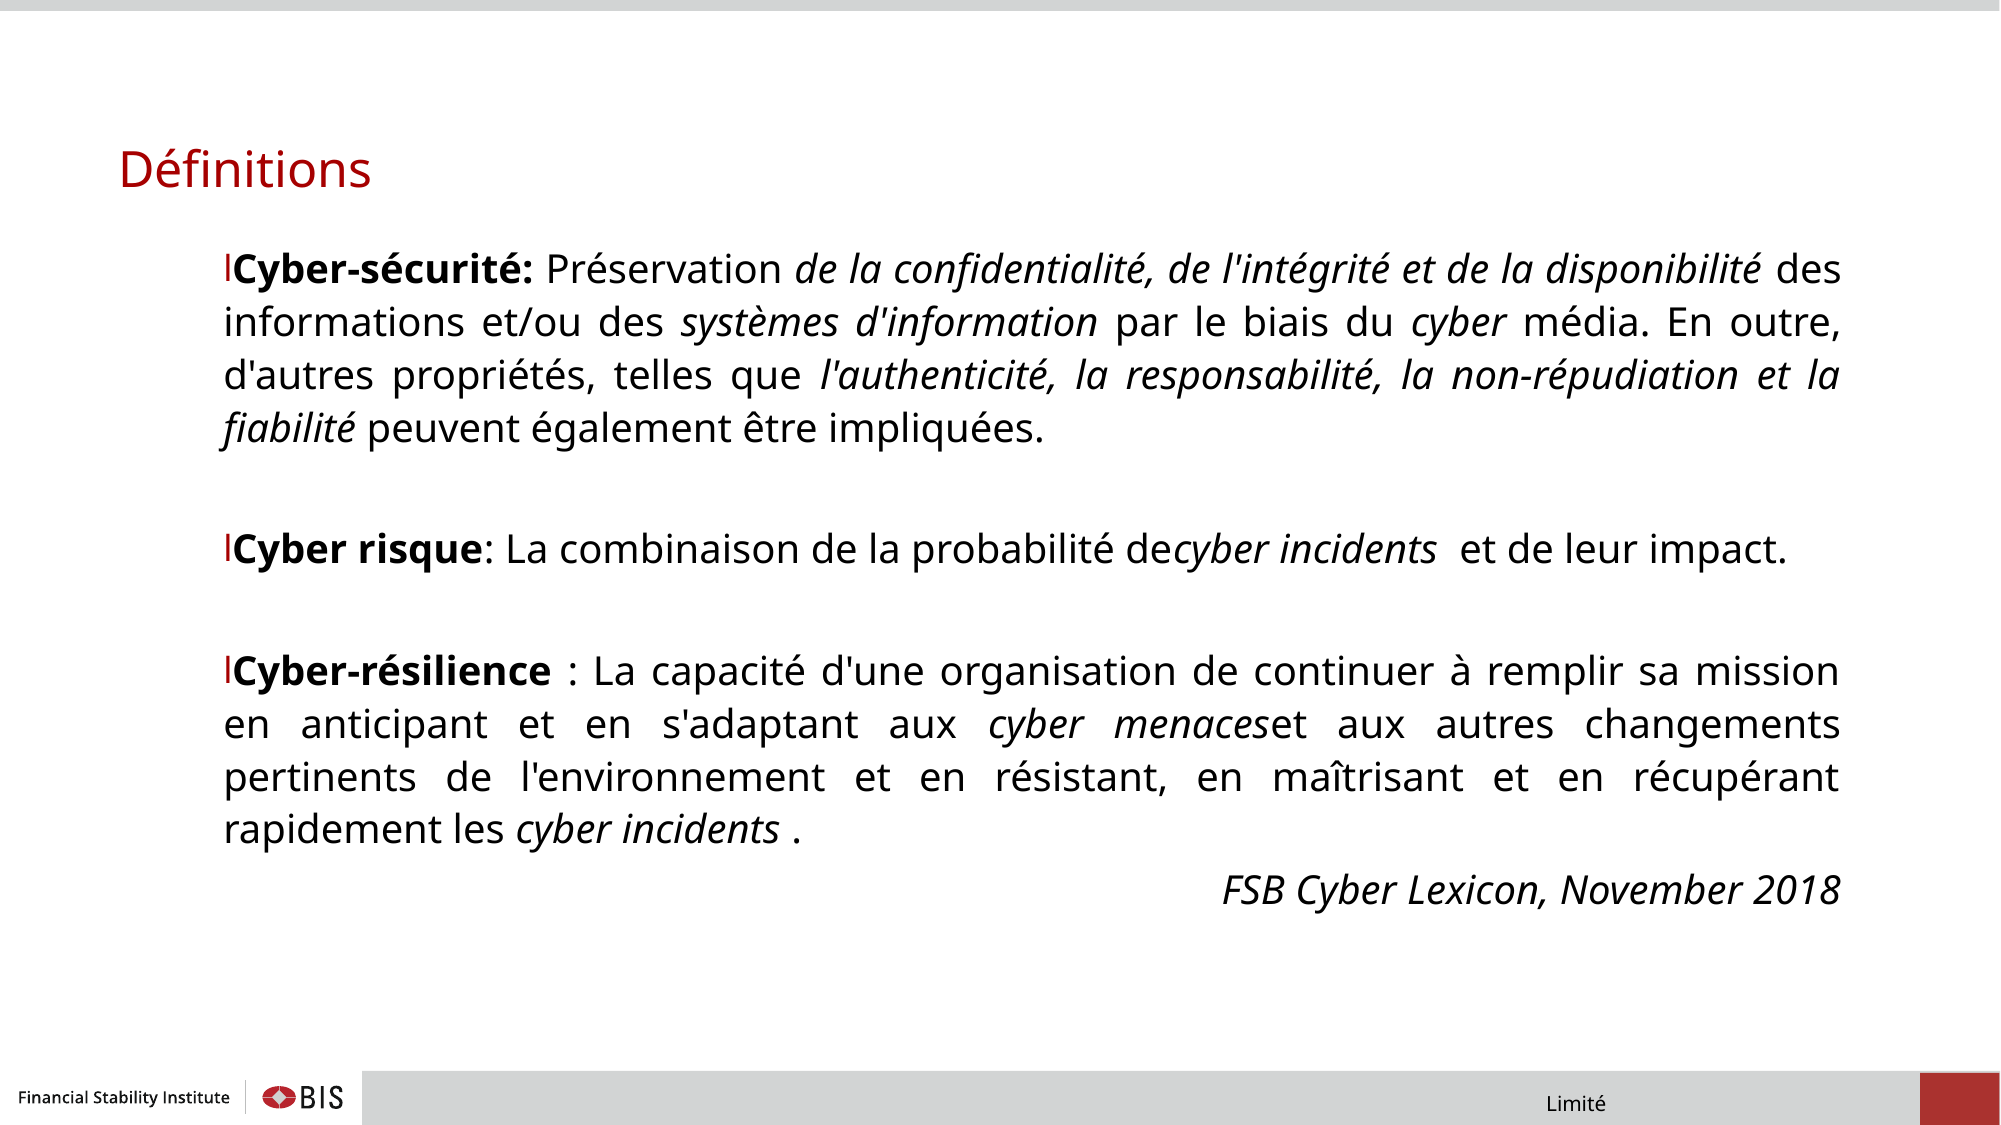

Définitions
# Cyber-sécurité: Préservation de la confidentialité, de l'intégrité et de la disponibilité des informations et/ou des systèmes d'information par le biais du cyber média. En outre, d'autres propriétés, telles que l'authenticité, la responsabilité, la non-répudiation et la fiabilité peuvent également être impliquées.
Cyber risque: La combinaison de la probabilité decyber incidents et de leur impact.
Cyber-résilience : La capacité d'une organisation de continuer à remplir sa mission en anticipant et en s'adaptant aux cyber menaceset aux autres changements pertinents de l'environnement et en résistant, en maîtrisant et en récupérant rapidement les cyber incidents .
FSB Cyber Lexicon, November 2018